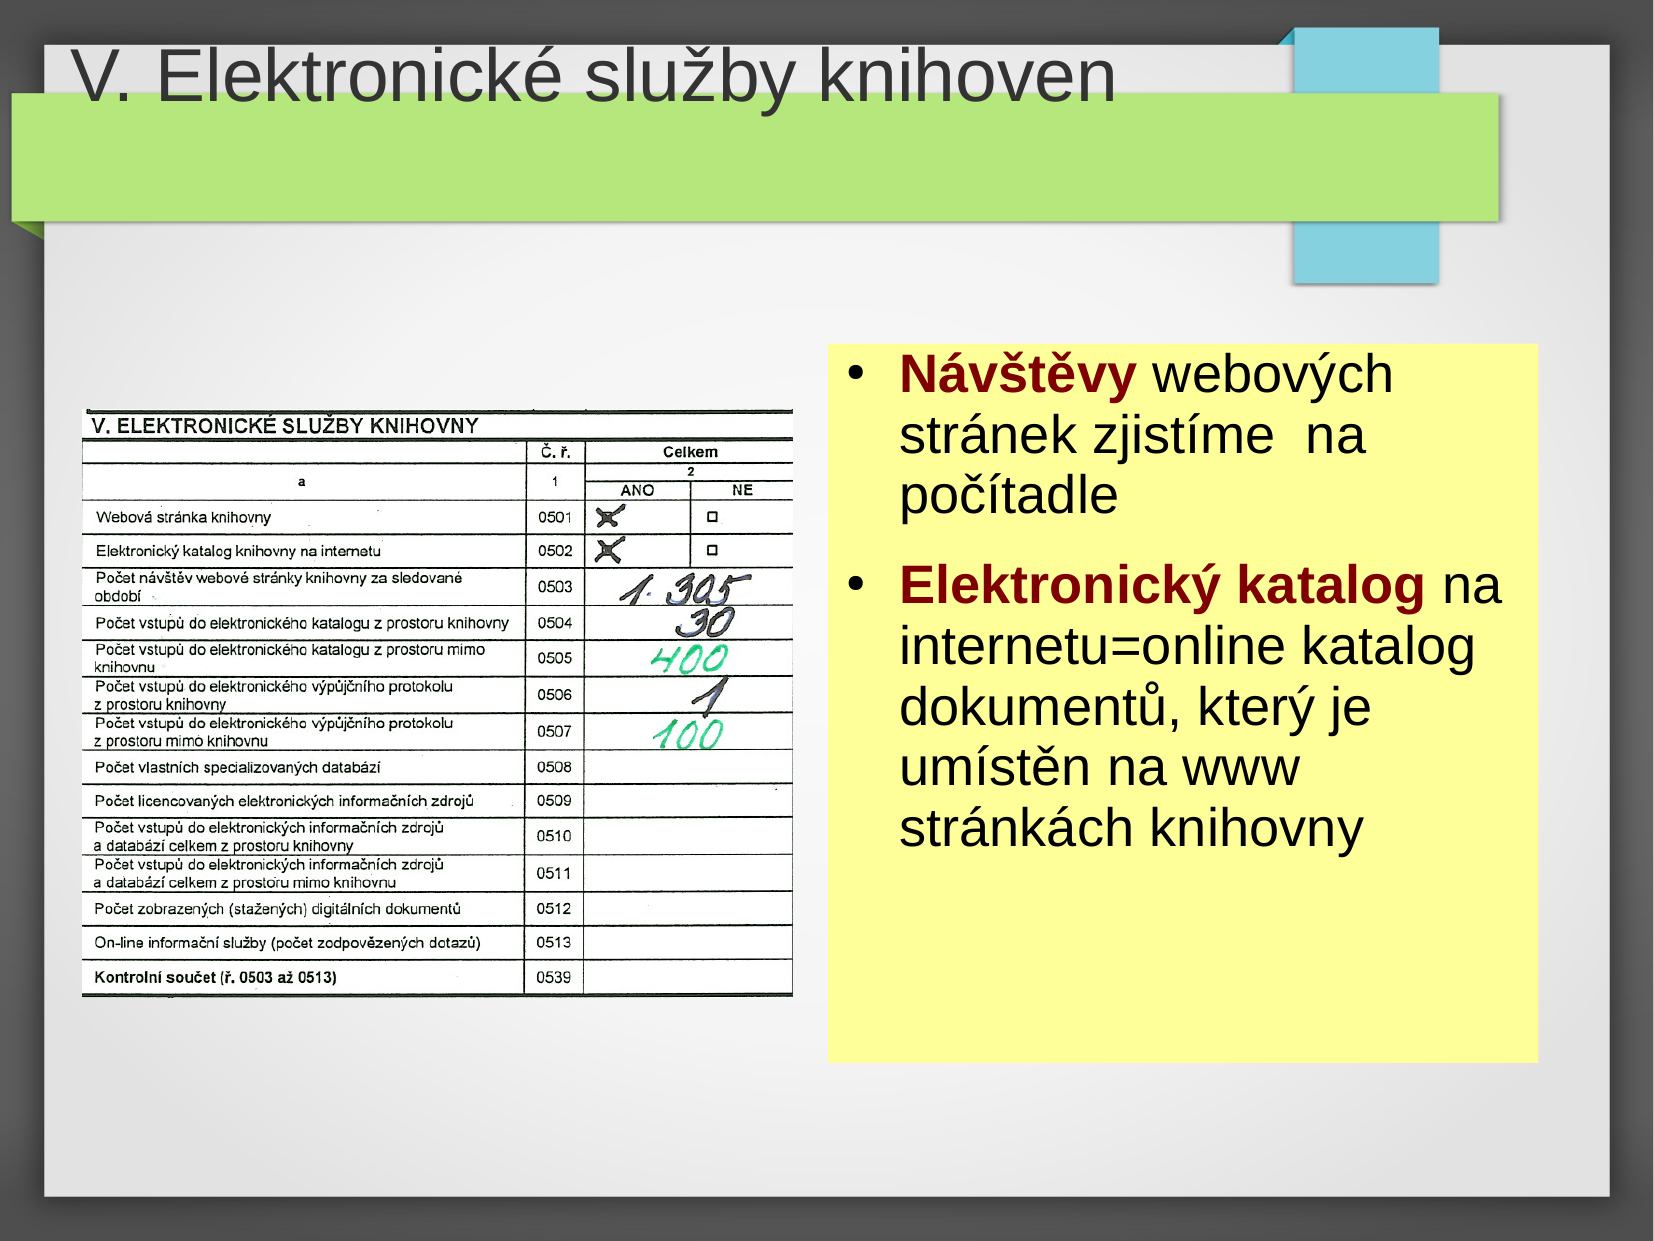

# V. Elektronické služby knihoven
Návštěvy webových stránek zjistíme na počítadle
Elektronický katalog na internetu=online katalog dokumentů, který je umístěn na www stránkách knihovny